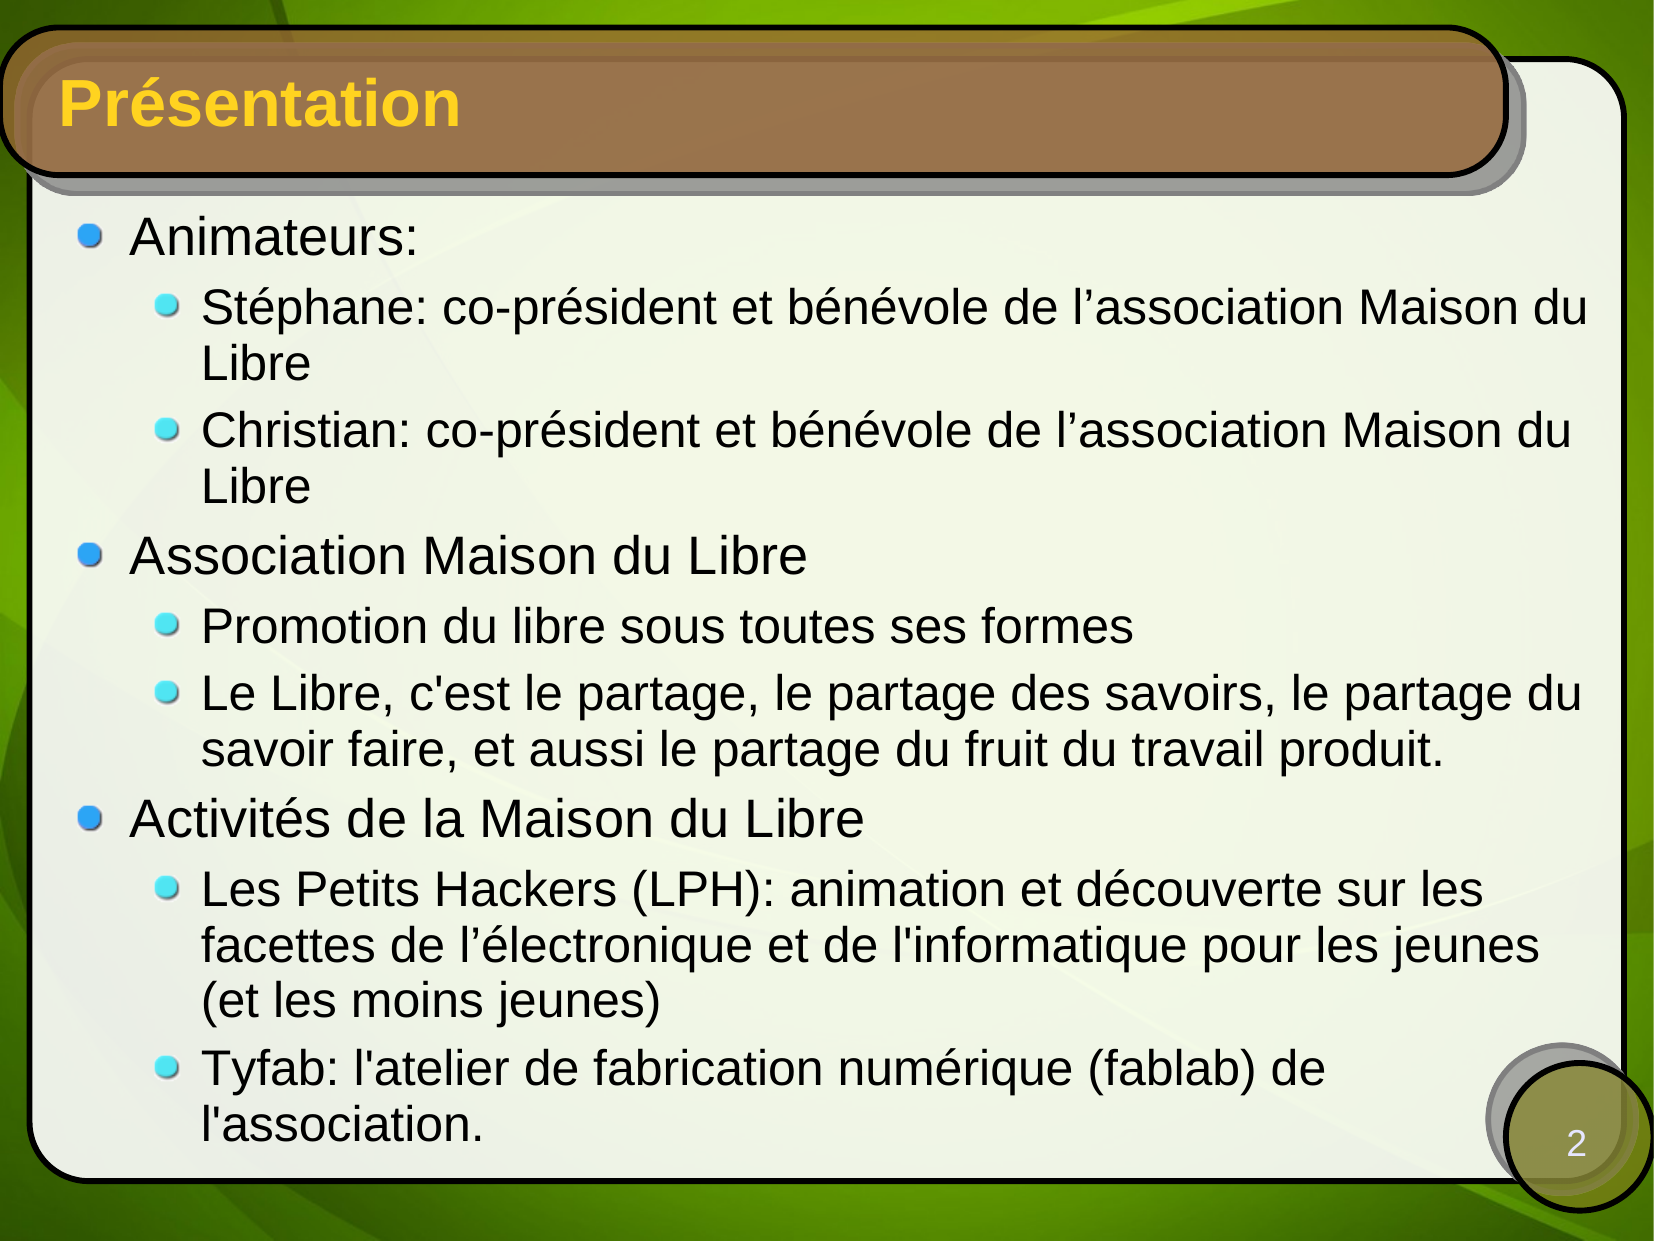

# Présentation
Animateurs:
Stéphane: co-président et bénévole de l’association Maison du Libre
Christian: co-président et bénévole de l’association Maison du Libre
Association Maison du Libre
Promotion du libre sous toutes ses formes
Le Libre, c'est le partage, le partage des savoirs, le partage du savoir faire, et aussi le partage du fruit du travail produit.
Activités de la Maison du Libre
Les Petits Hackers (LPH): animation et découverte sur les facettes de l’électronique et de l'informatique pour les jeunes (et les moins jeunes)
Tyfab: l'atelier de fabrication numérique (fablab) de l'association.
2